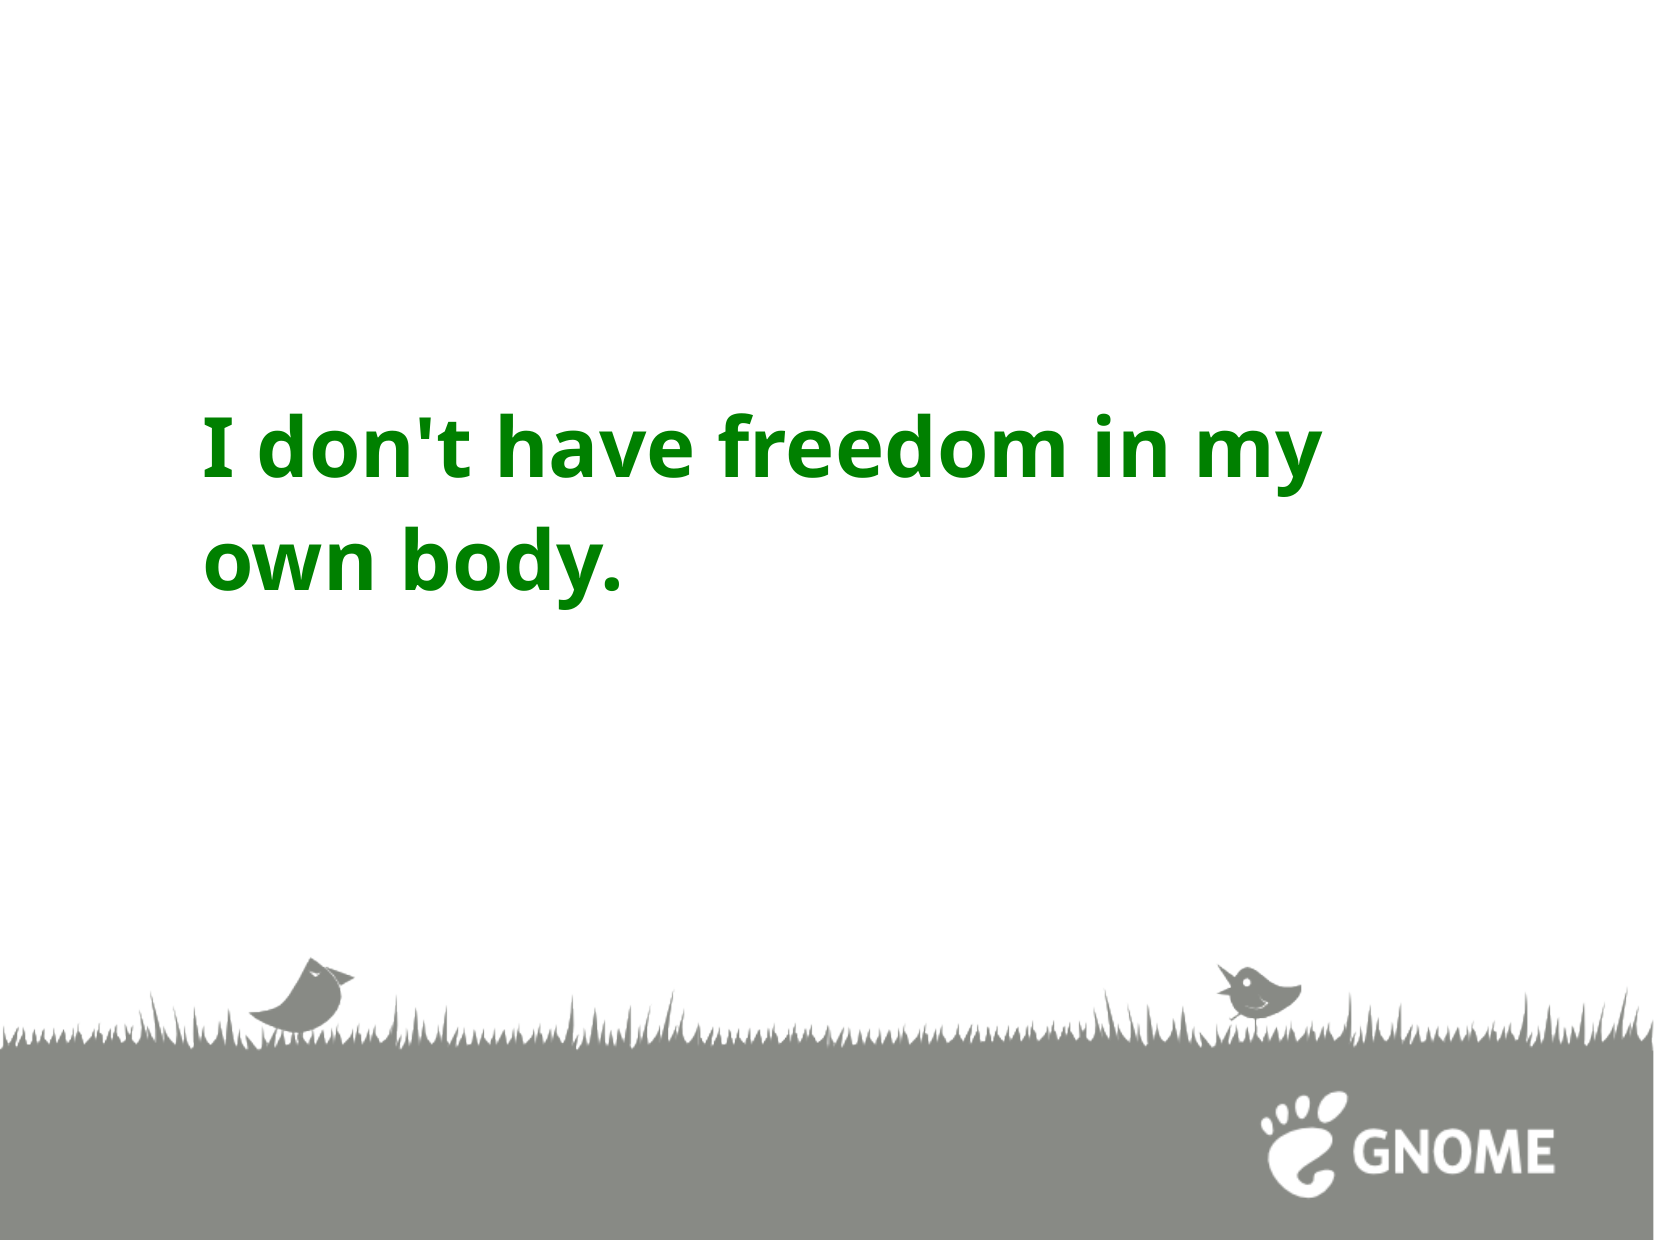

I don't have freedom in my own body.